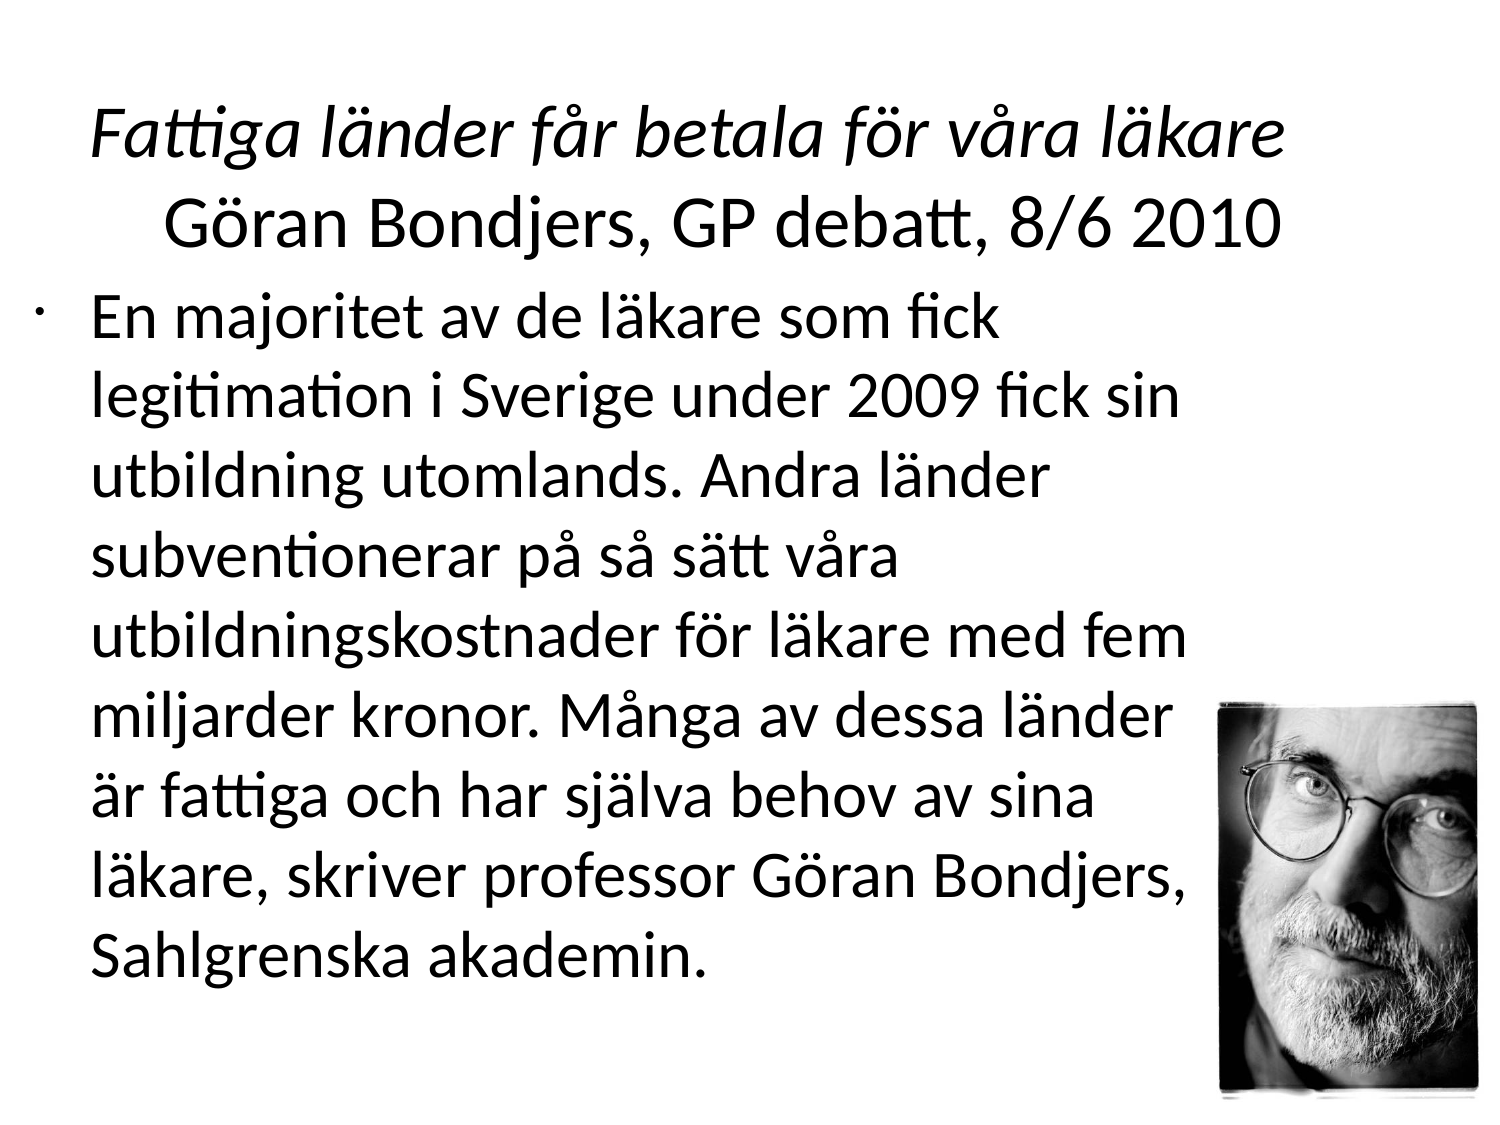

# Fattiga länder får betala för våra läkare Göran Bondjers, GP debatt, 8/6 2010
En majoritet av de läkare som fick legitimation i Sverige under 2009 fick sin utbildning utomlands. Andra länder subventionerar på så sätt våra utbildningskostnader för läkare med fem miljarder kronor. Många av dessa länder är fattiga och har själva behov av sina läkare, skriver professor Göran Bondjers, Sahlgrenska akademin.